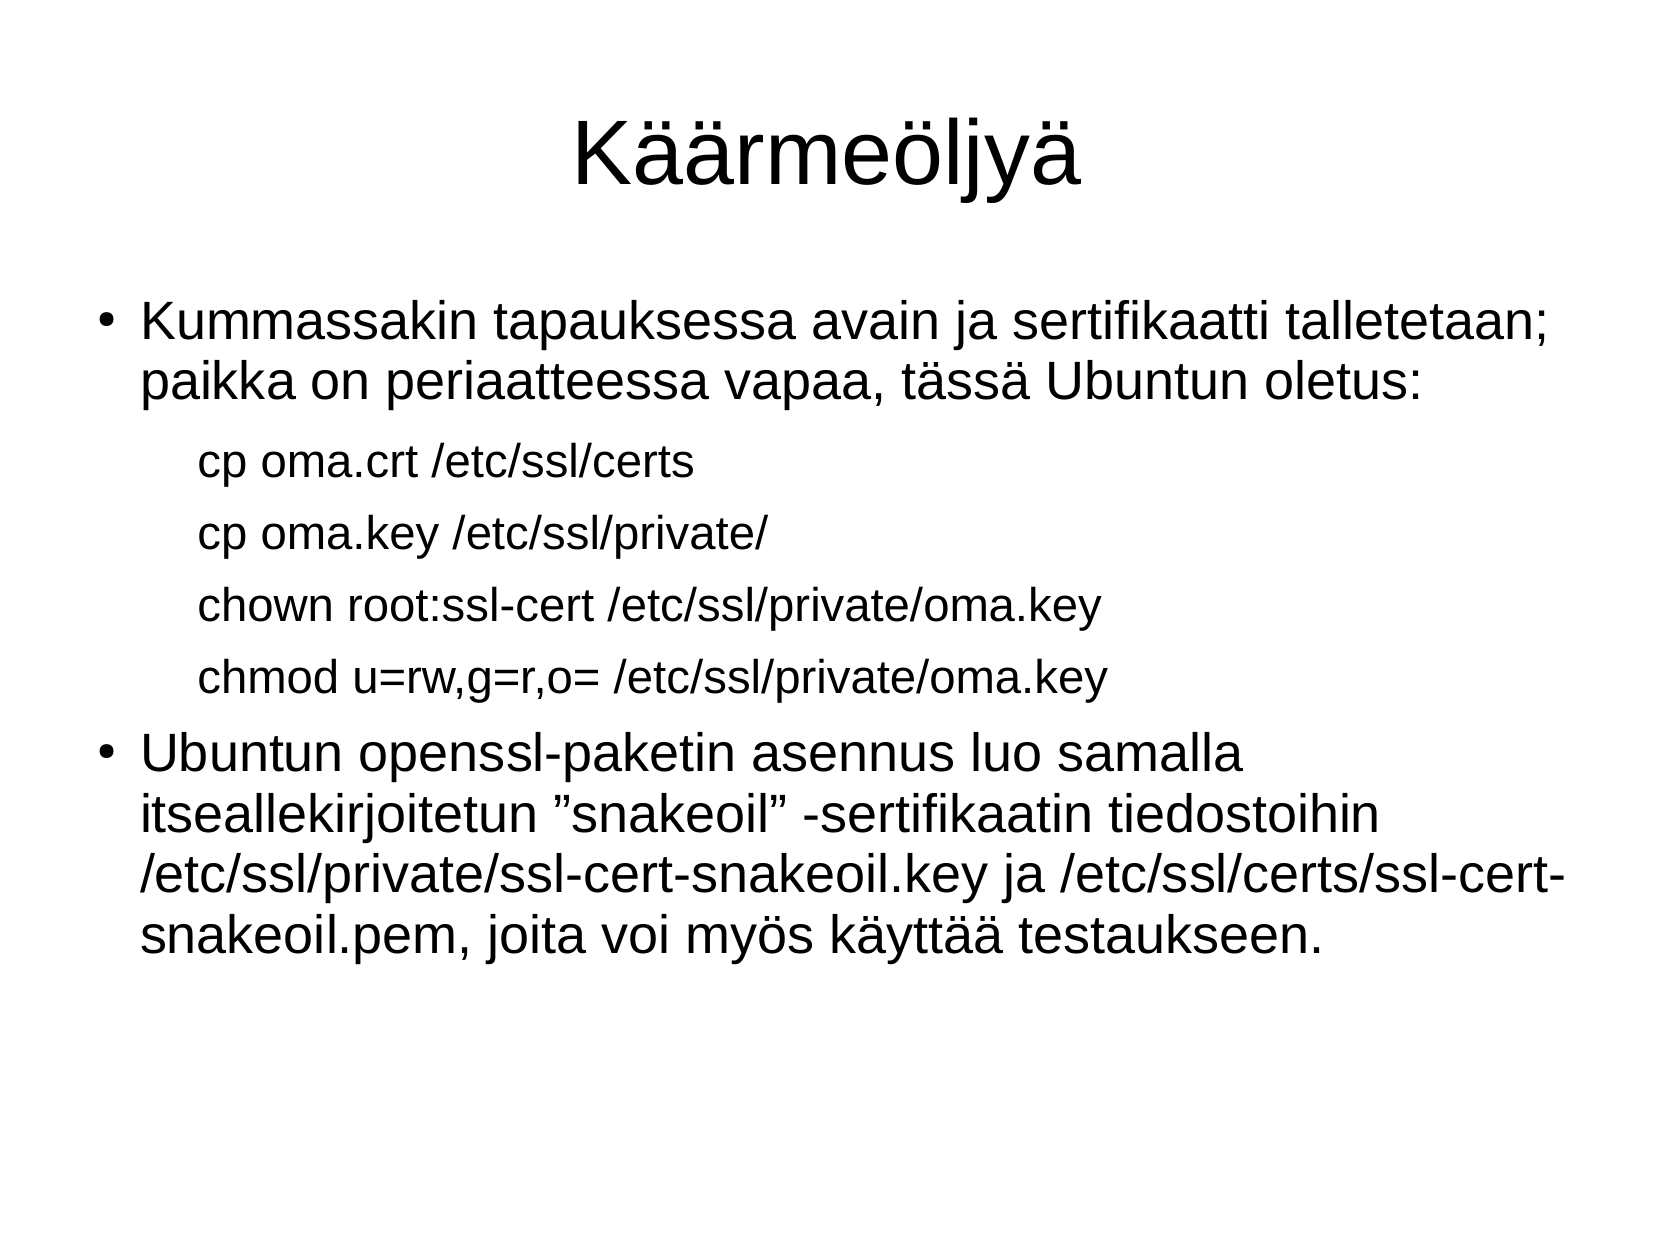

# Käärmeöljyä
Kummassakin tapauksessa avain ja sertifikaatti talletetaan; paikka on periaatteessa vapaa, tässä Ubuntun oletus:
cp oma.crt /etc/ssl/certs
cp oma.key /etc/ssl/private/
chown root:ssl-cert /etc/ssl/private/oma.key
chmod u=rw,g=r,o= /etc/ssl/private/oma.key
Ubuntun openssl-paketin asennus luo samalla itseallekirjoitetun ”snakeoil” -sertifikaatin tiedostoihin /etc/ssl/private/ssl-cert-snakeoil.key ja /etc/ssl/certs/ssl-cert-snakeoil.pem, joita voi myös käyttää testaukseen.